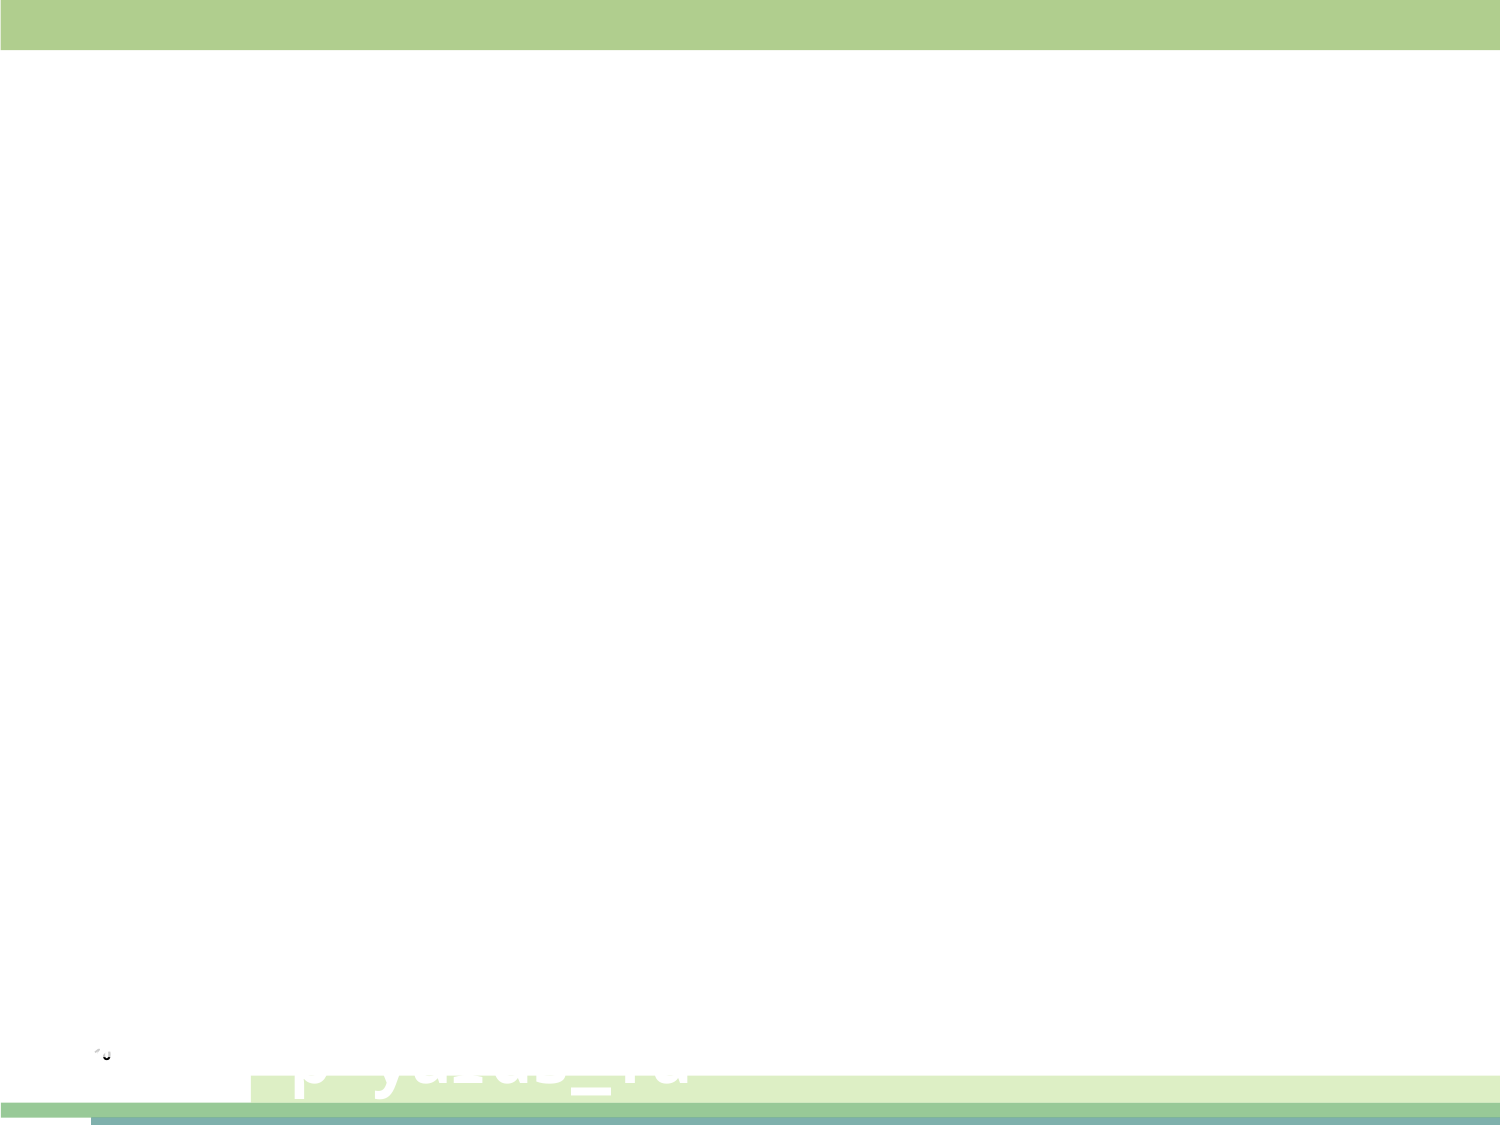

# $ gdb ./furlong
(gdb) break main
Breakpoint 1 at 0x804842d: file furlong.c, line 2.
(gdb) run
Breakpoint 1, main () at furlong.c:2
2 const char yards_fu = 220;
(gdb) next
3 int ft_fu = 3 * yards_fu;
(gdb) p yards_fu
$1 = -36 '\334'
(gdb) p ft_fu
$2 = 134513769
(gdb) next
(gdb) p ft_fu
$3 = -108
(gdb) cont